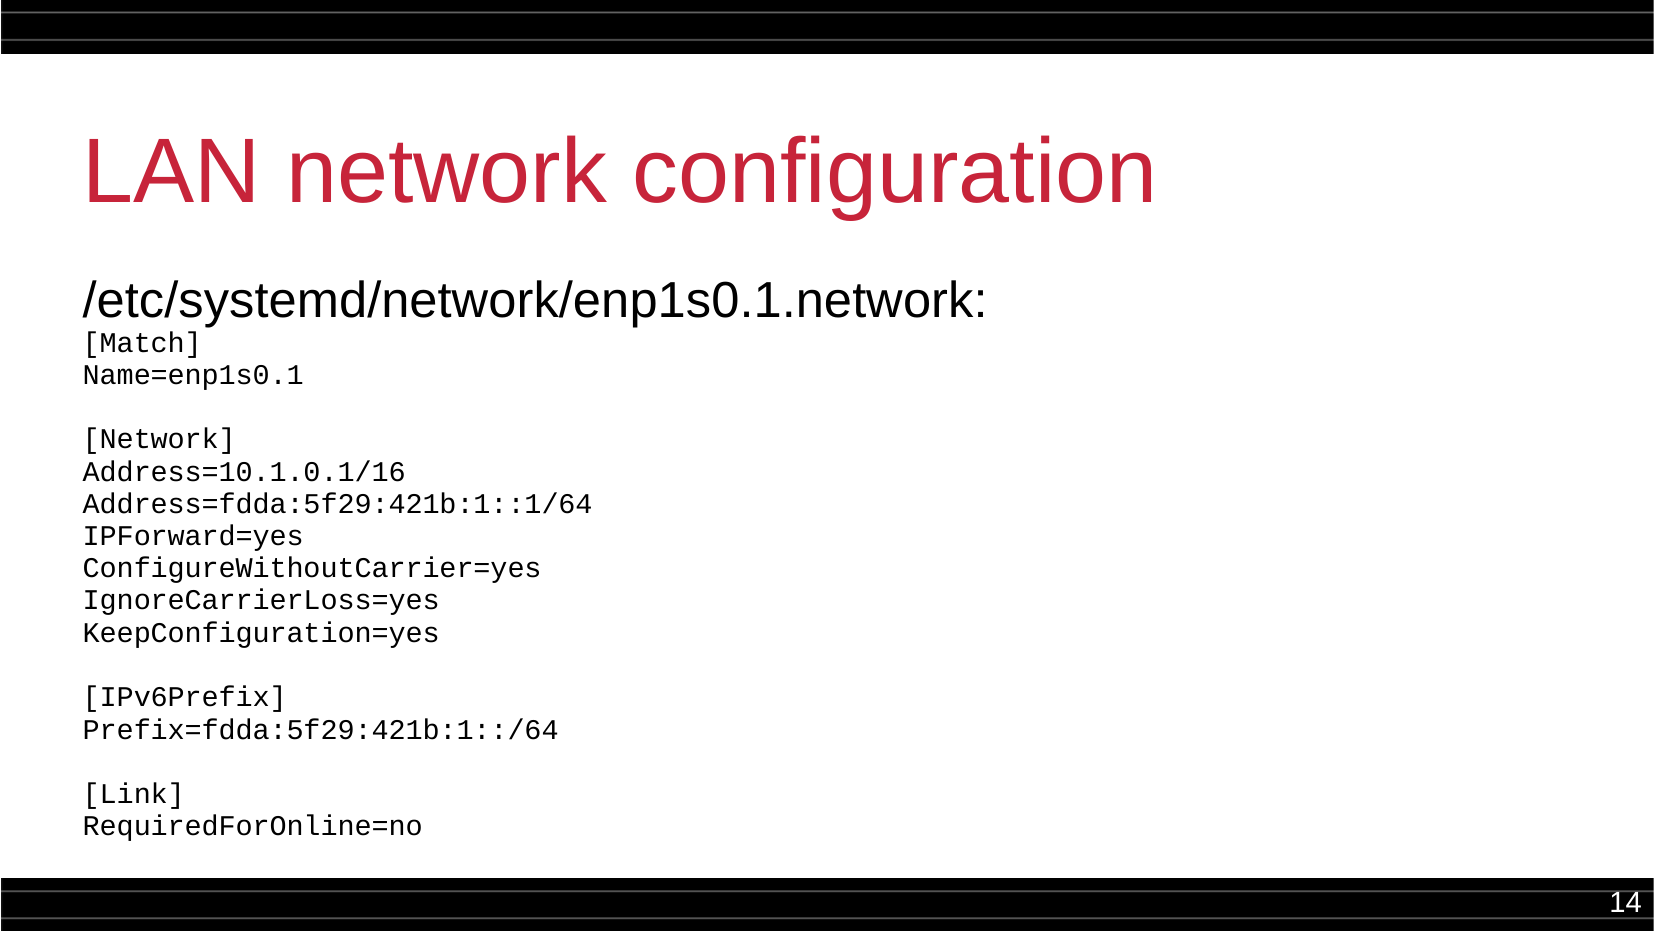

# LAN network configuration
/etc/systemd/network/enp1s0.1.network:
[Match]
Name=enp1s0.1
[Network]
Address=10.1.0.1/16
Address=fdda:5f29:421b:1::1/64
IPForward=yes
ConfigureWithoutCarrier=yes
IgnoreCarrierLoss=yes
KeepConfiguration=yes
[IPv6Prefix]
Prefix=fdda:5f29:421b:1::/64
[Link]
RequiredForOnline=no